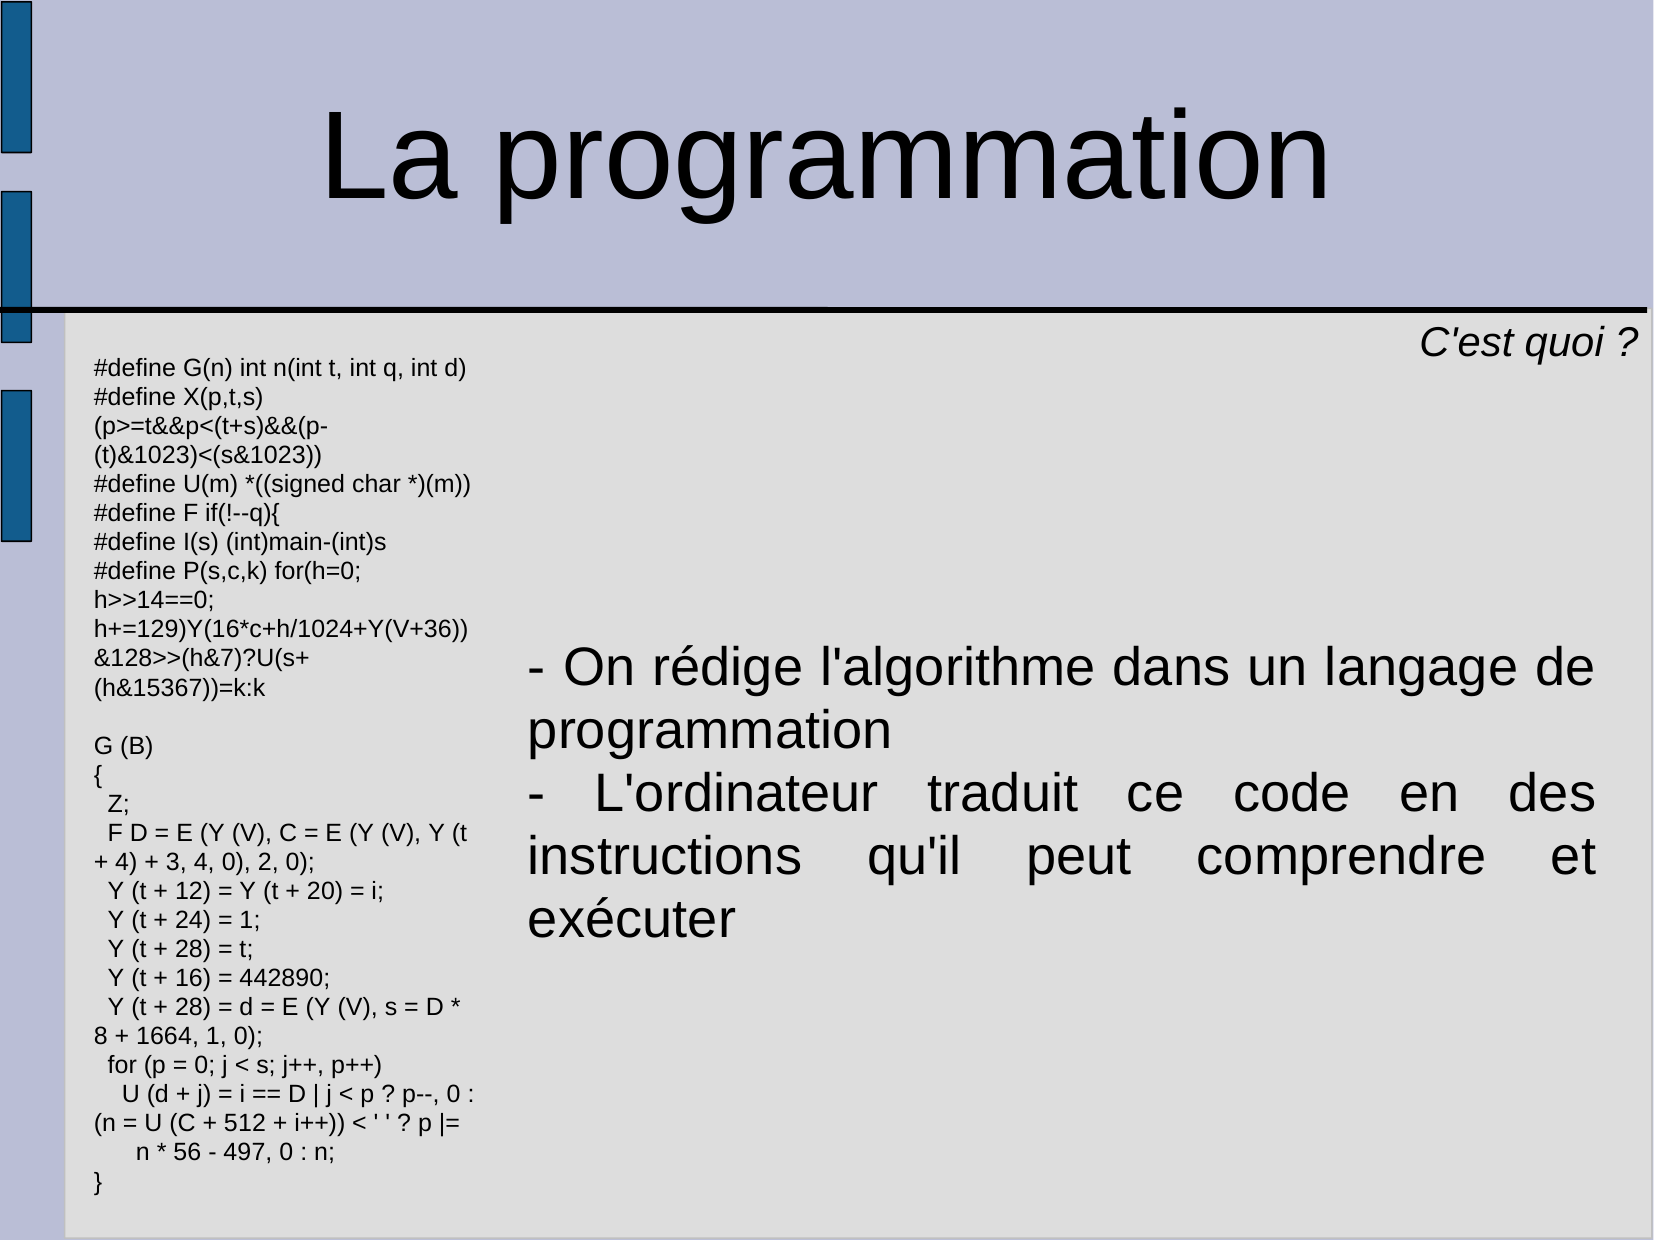

La programmation
C'est quoi ?
#define G(n) int n(int t, int q, int d)
#define X(p,t,s) (p>=t&&p<(t+s)&&(p-(t)&1023)<(s&1023))
#define U(m) *((signed char *)(m))
#define F if(!--q){
#define I(s) (int)main-(int)s
#define P(s,c,k) for(h=0; h>>14==0; h+=129)Y(16*c+h/1024+Y(V+36))&128>>(h&7)?U(s+(h&15367))=k:k
G (B)
{
 Z;
 F D = E (Y (V), C = E (Y (V), Y (t + 4) + 3, 4, 0), 2, 0);
 Y (t + 12) = Y (t + 20) = i;
 Y (t + 24) = 1;
 Y (t + 28) = t;
 Y (t + 16) = 442890;
 Y (t + 28) = d = E (Y (V), s = D * 8 + 1664, 1, 0);
 for (p = 0; j < s; j++, p++)
 U (d + j) = i == D | j < p ? p--, 0 : (n = U (C + 512 + i++)) < ' ' ? p |=
 n * 56 - 497, 0 : n;
}
- On rédige l'algorithme dans un langage de programmation
- L'ordinateur traduit ce code en des instructions qu'il peut comprendre et exécuter